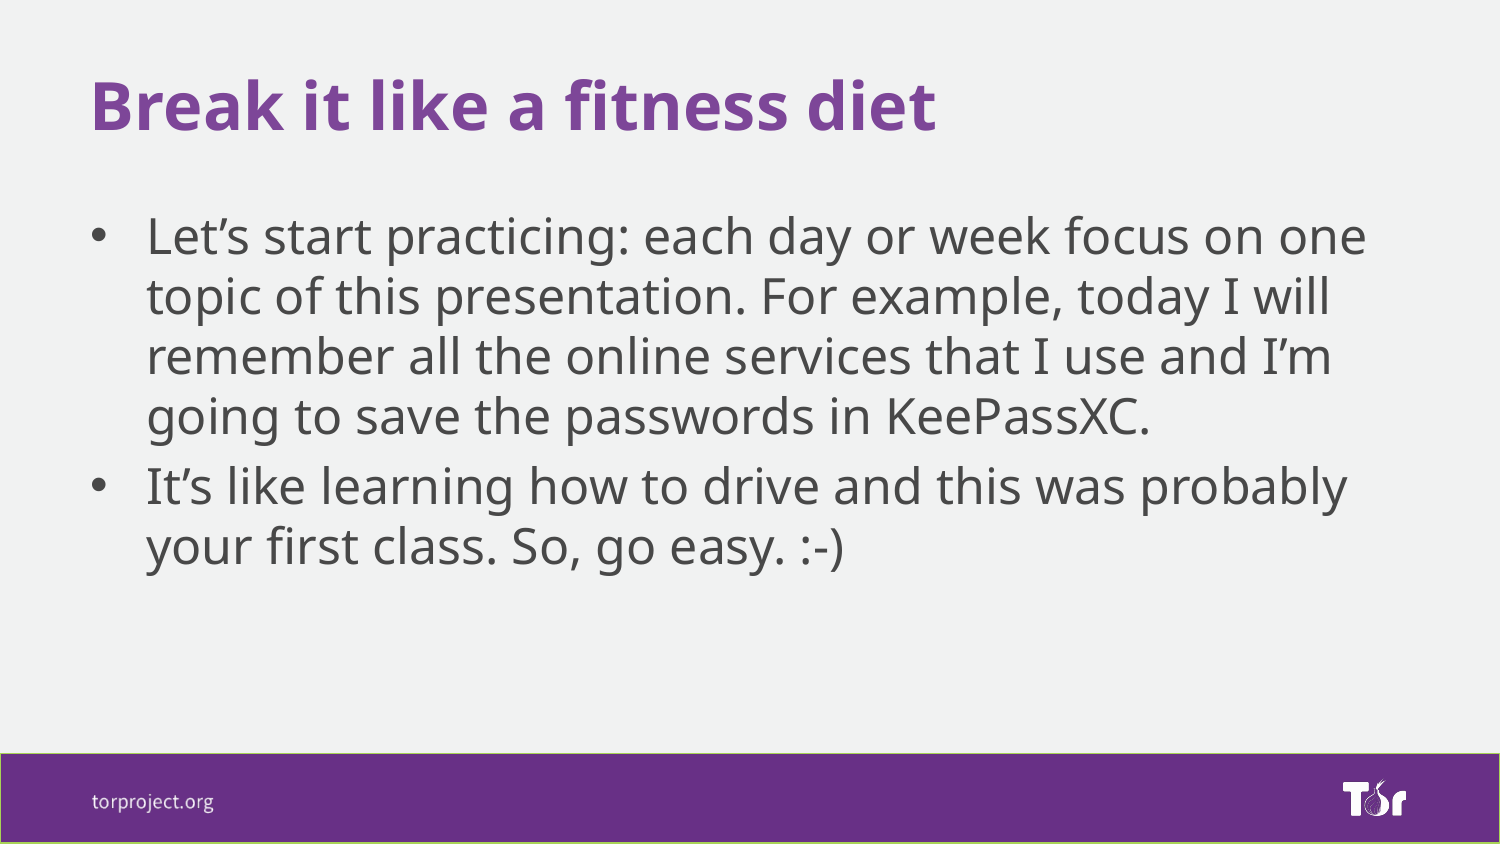

Break it like a fitness diet
Let’s start practicing: each day or week focus on one topic of this presentation. For example, today I will remember all the online services that I use and I’m going to save the passwords in KeePassXC.
It’s like learning how to drive and this was probably your first class. So, go easy. :-)